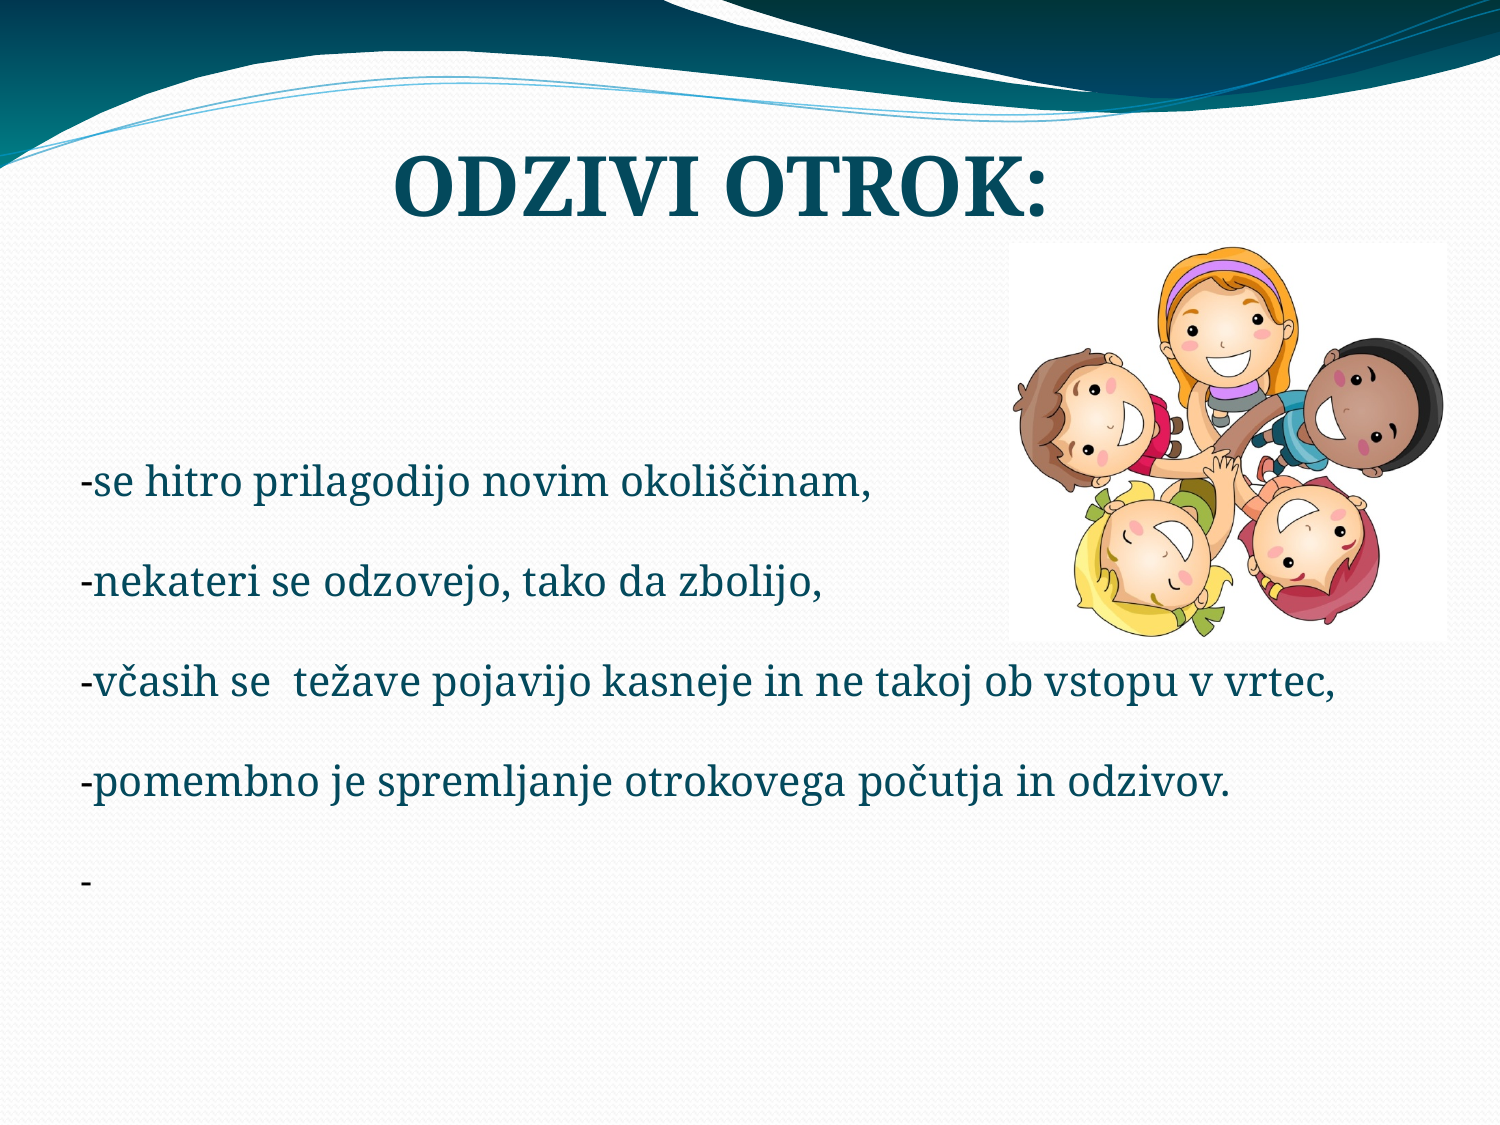

ODZIVI OTROK:
se hitro prilagodijo novim okoliščinam,
nekateri se odzovejo, tako da zbolijo,
včasih se težave pojavijo kasneje in ne takoj ob vstopu v vrtec,
pomembno je spremljanje otrokovega počutja in odzivov.